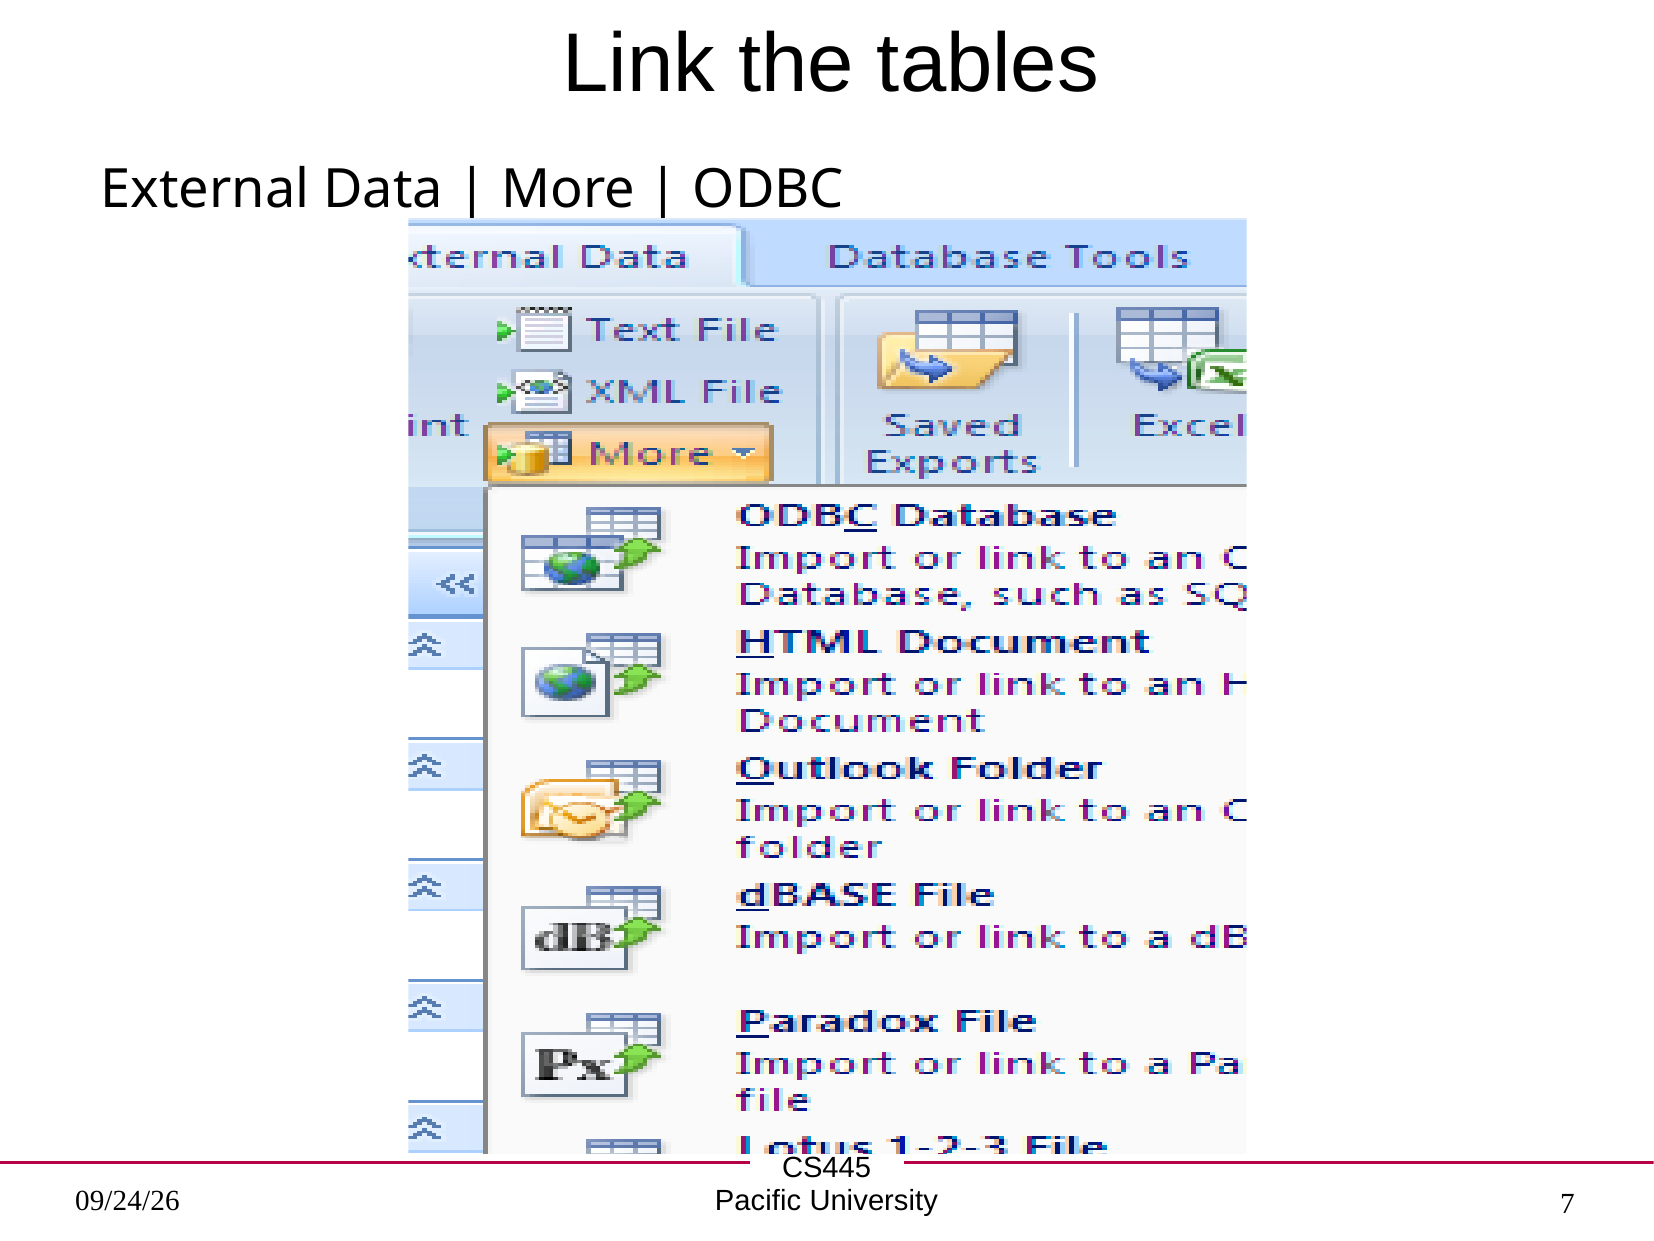

# Link the tables
External Data | More | ODBC